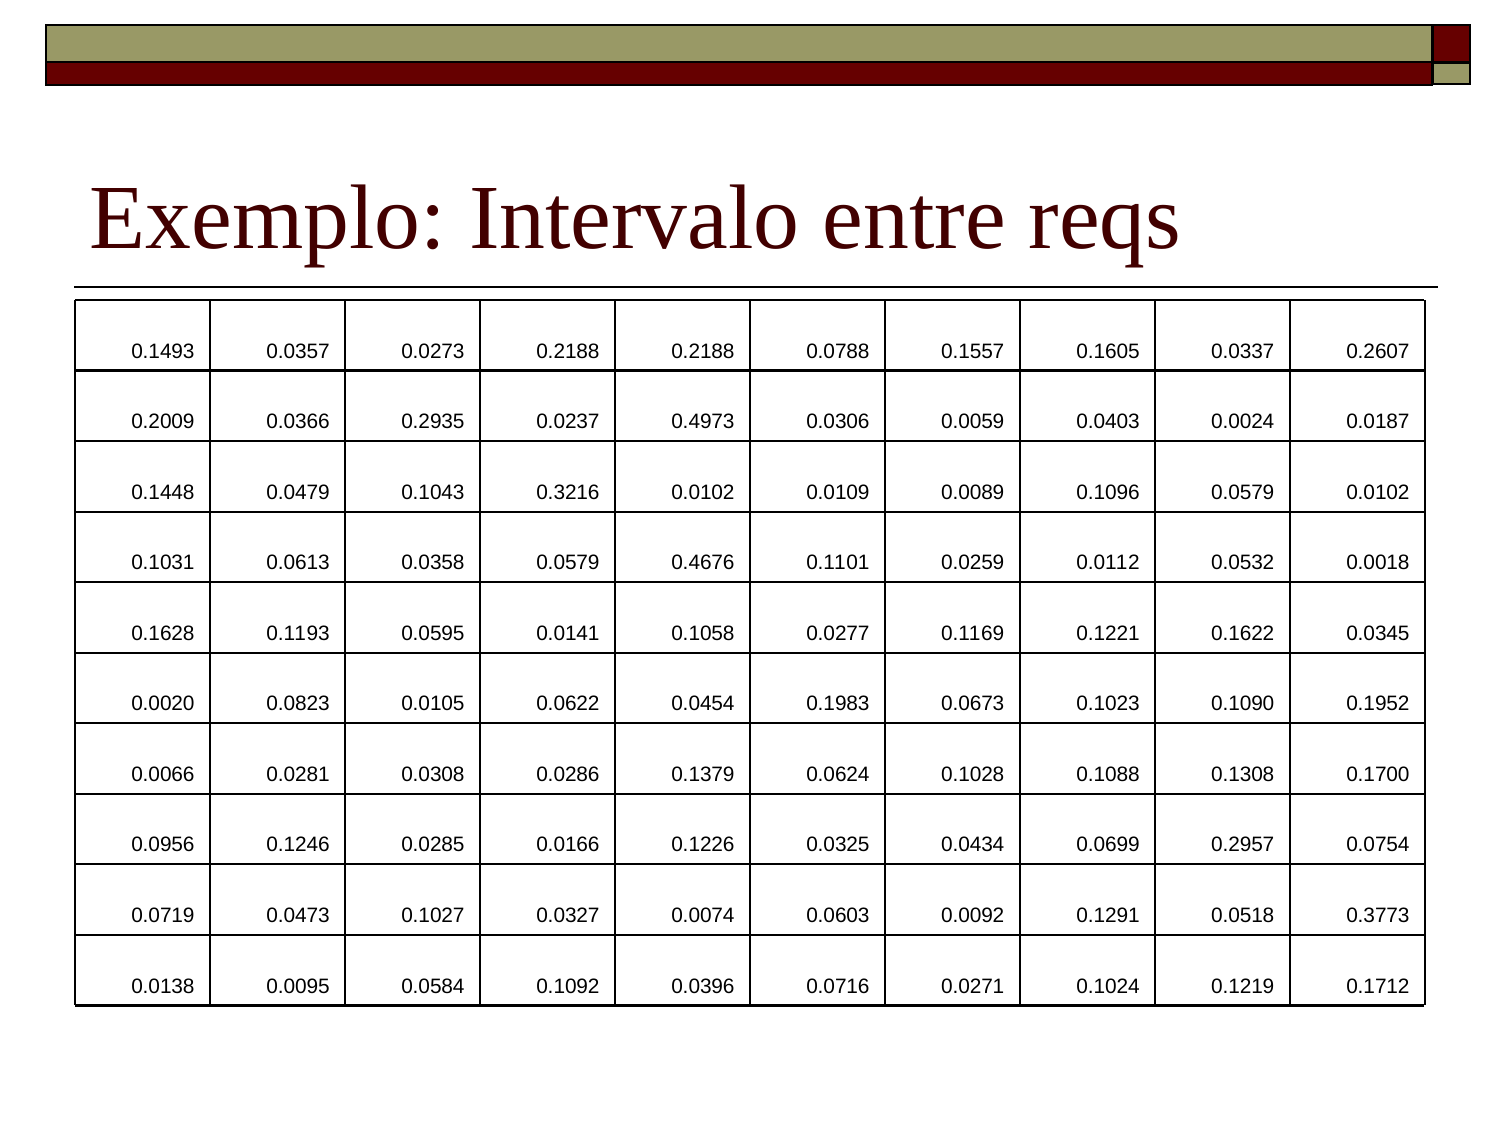

# Exemplo: Intervalo entre reqs
0.1493
0.0357
0.0273
0.2188
0.2188
0.0788
0.1557
0.1605
0.0337
0.2607
0.2009
0.0366
0.2935
0.0237
0.4973
0.0306
0.0059
0.0403
0.0024
0.0187
0.1448
0.0479
0.1043
0.3216
0.0102
0.0109
0.0089
0.1096
0.0579
0.0102
0.1031
0.0613
0.0358
0.0579
0.4676
0.1101
0.0259
0.0112
0.0532
0.0018
0.1628
0.1193
0.0595
0.0141
0.1058
0.0277
0.1169
0.1221
0.1622
0.0345
0.0020
0.0823
0.0105
0.0622
0.0454
0.1983
0.0673
0.1023
0.1090
0.1952
0.0066
0.0281
0.0308
0.0286
0.1379
0.0624
0.1028
0.1088
0.1308
0.1700
0.0956
0.1246
0.0285
0.0166
0.1226
0.0325
0.0434
0.0699
0.2957
0.0754
0.0719
0.0473
0.1027
0.0327
0.0074
0.0603
0.0092
0.1291
0.0518
0.3773
0.0138
0.0095
0.0584
0.1092
0.0396
0.0716
0.0271
0.1024
0.1219
0.1712